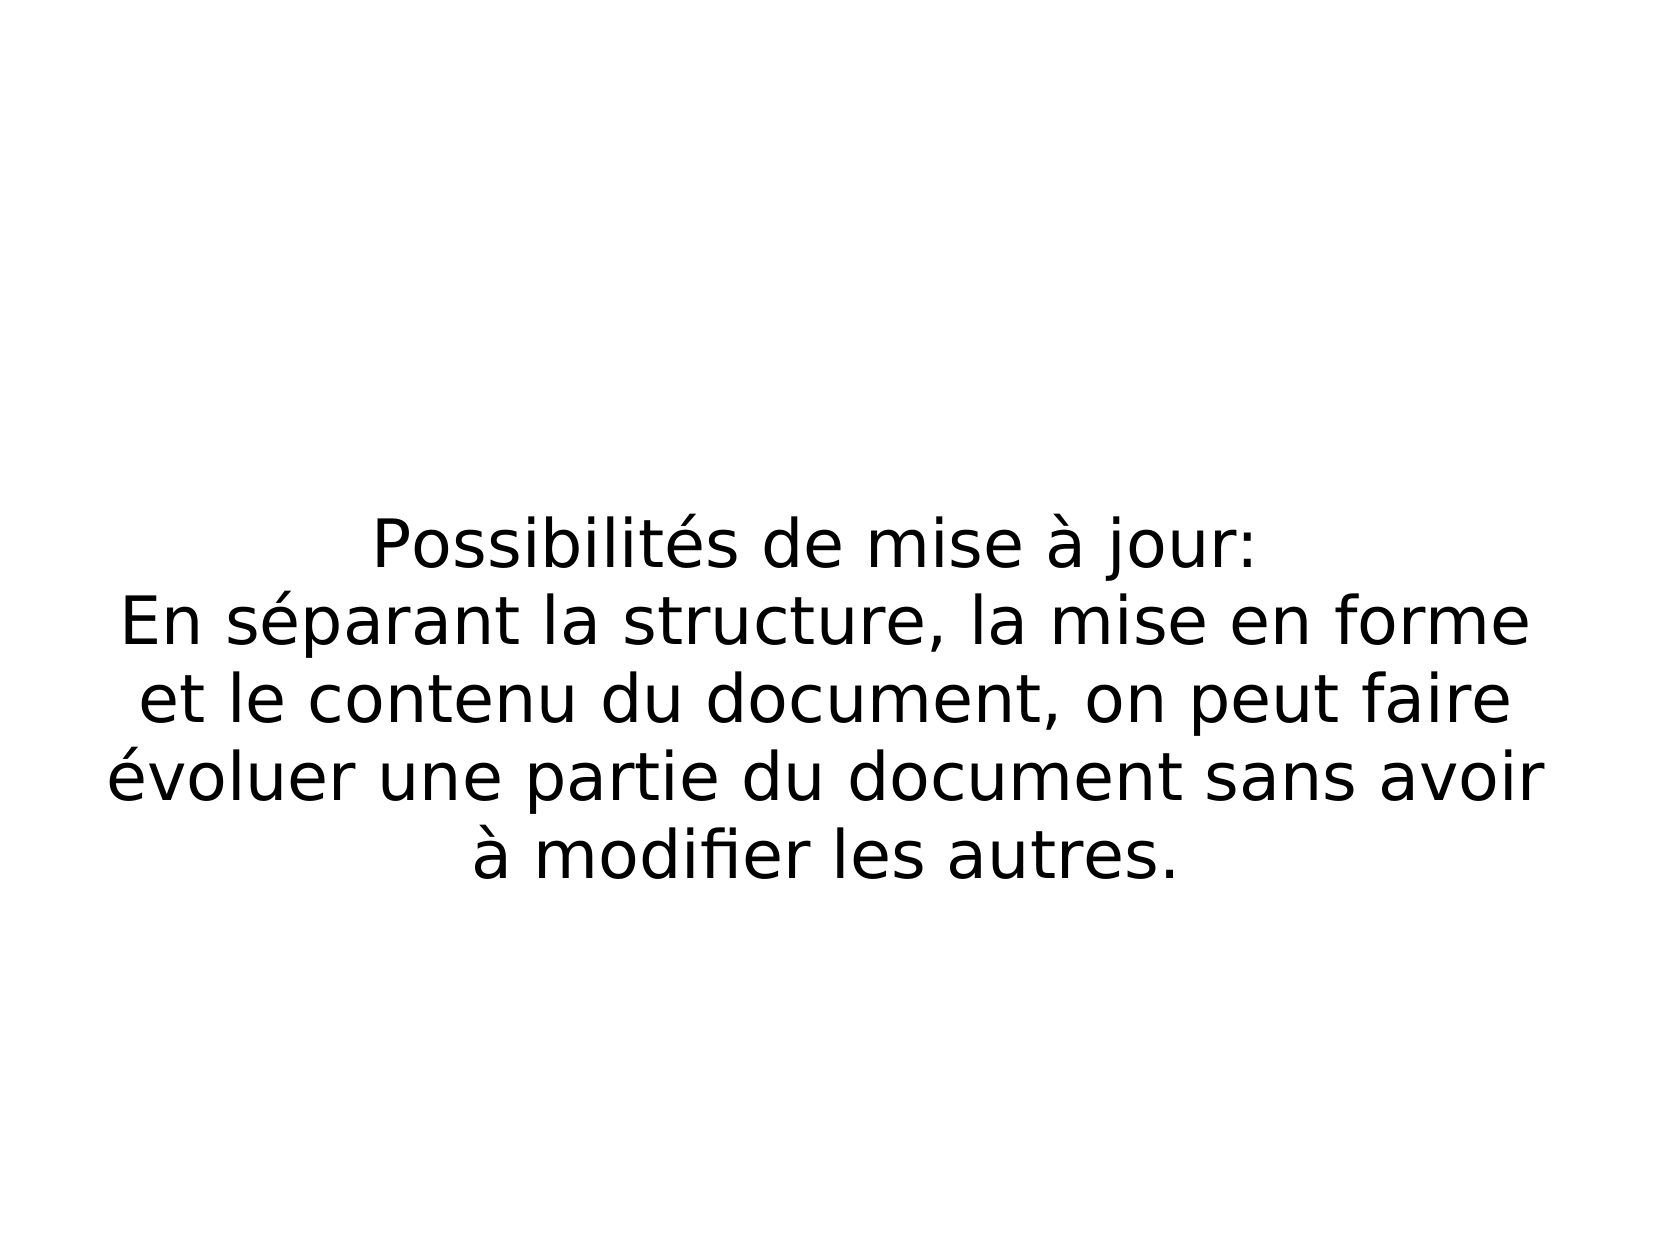

#
Possibilités de mise à jour:
En séparant la structure, la mise en forme et le contenu du document, on peut faire évoluer une partie du document sans avoir à modifier les autres.